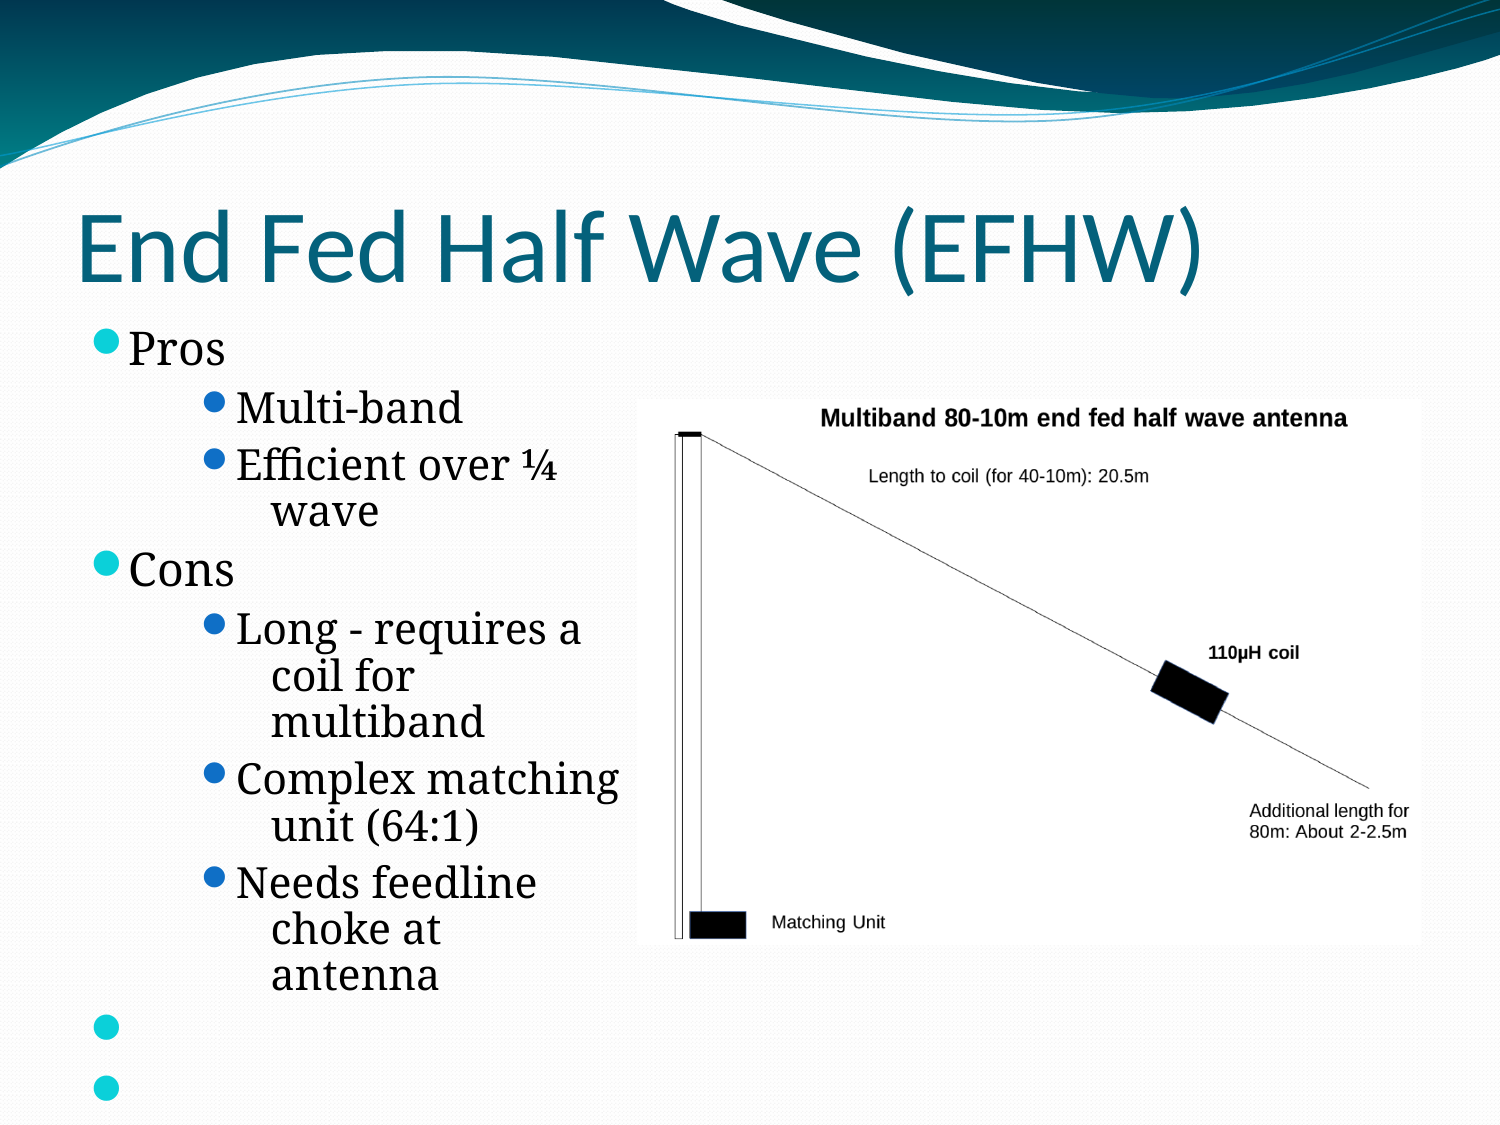

# End Fed Half Wave (EFHW)
Pros
Multi-band
Efficient over ¼ wave
Cons
Long - requires a coil for multiband
Complex matching unit (64:1)
Needs feedline choke at antenna